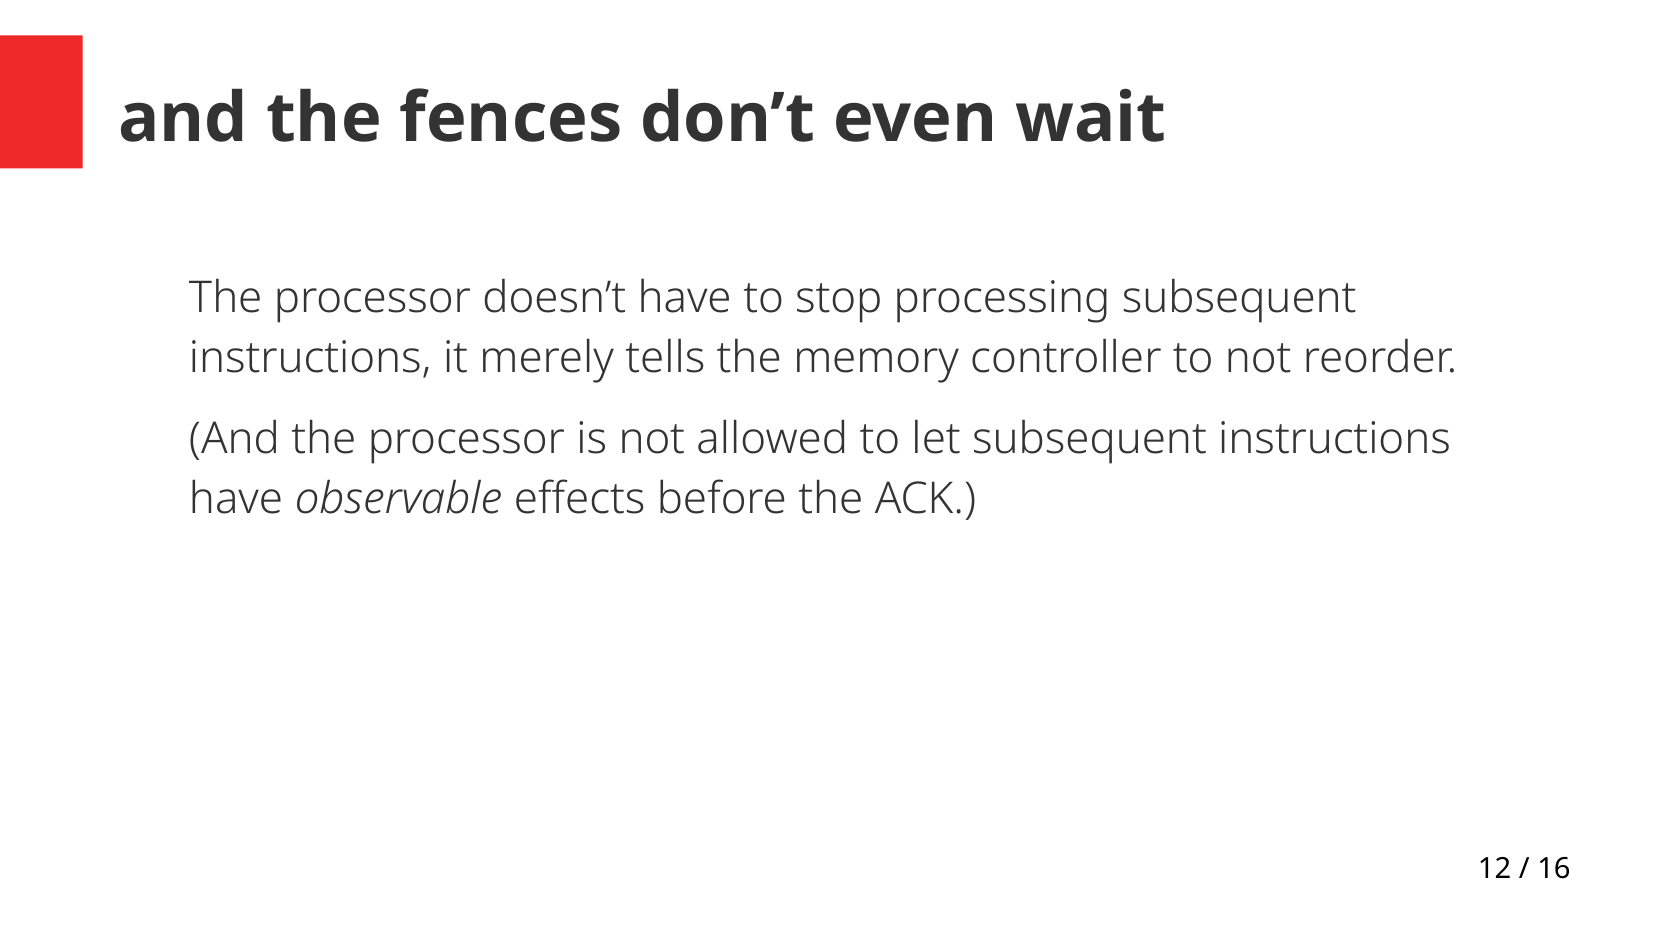

# and the fences don’t even wait
The processor doesn’t have to stop processing subsequent instructions, it merely tells the memory controller to not reorder.
(And the processor is not allowed to let subsequent instructions have observable effects before the ACK.)
12